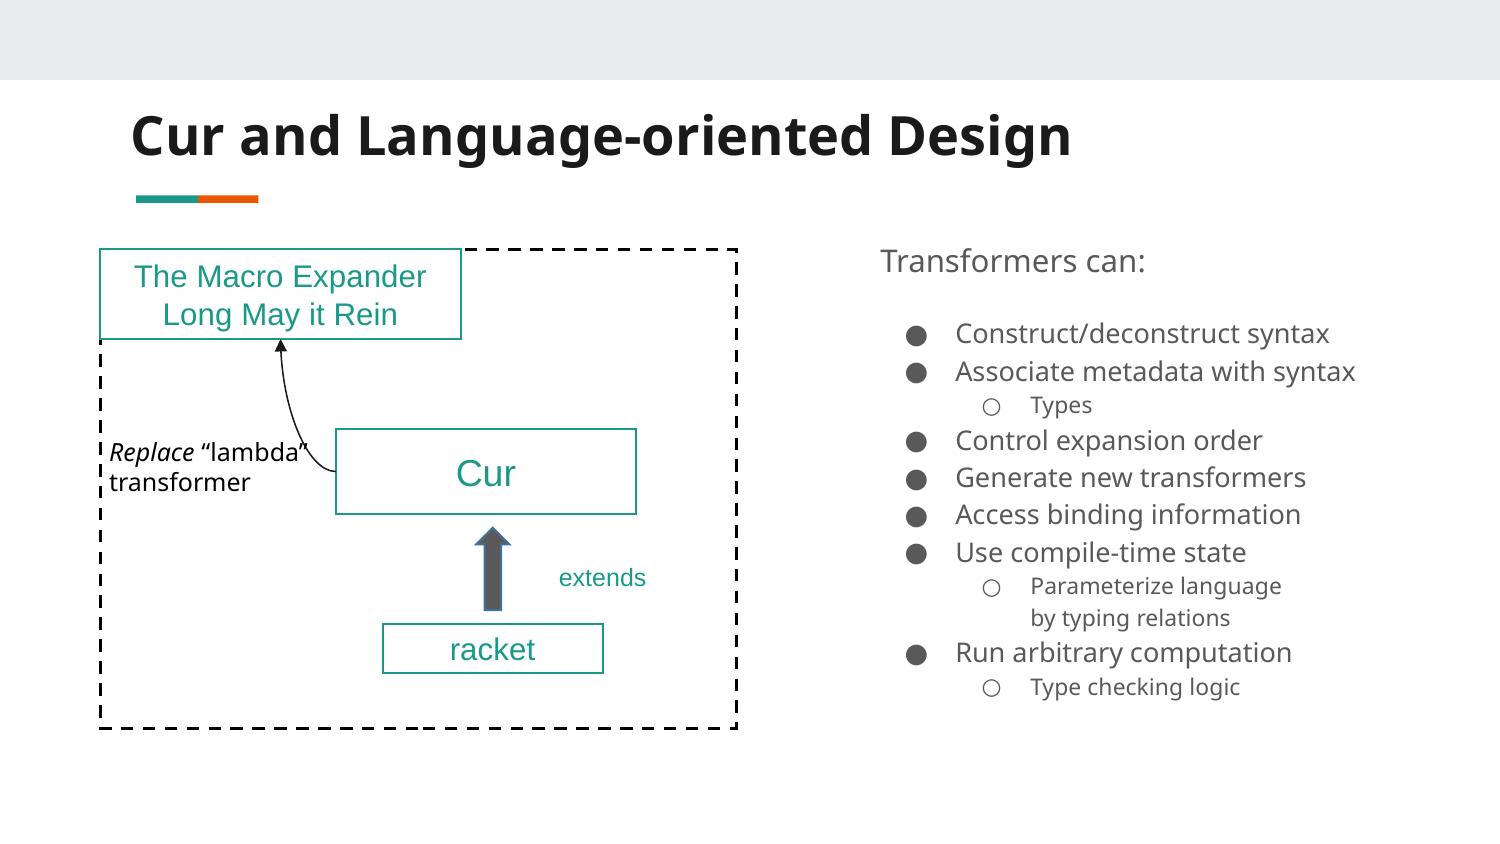

# Cur and Language-oriented Design
Transformers can:
Construct/deconstruct syntax
Associate metadata with syntax
Types
Control expansion order
Generate new transformers
Access binding information
Use compile-time state
Parameterize language
by typing relations
Run arbitrary computation
Type checking logic
The Macro Expander Long May it Rein
Replace “lambda” transformer
Cur
extends
racket